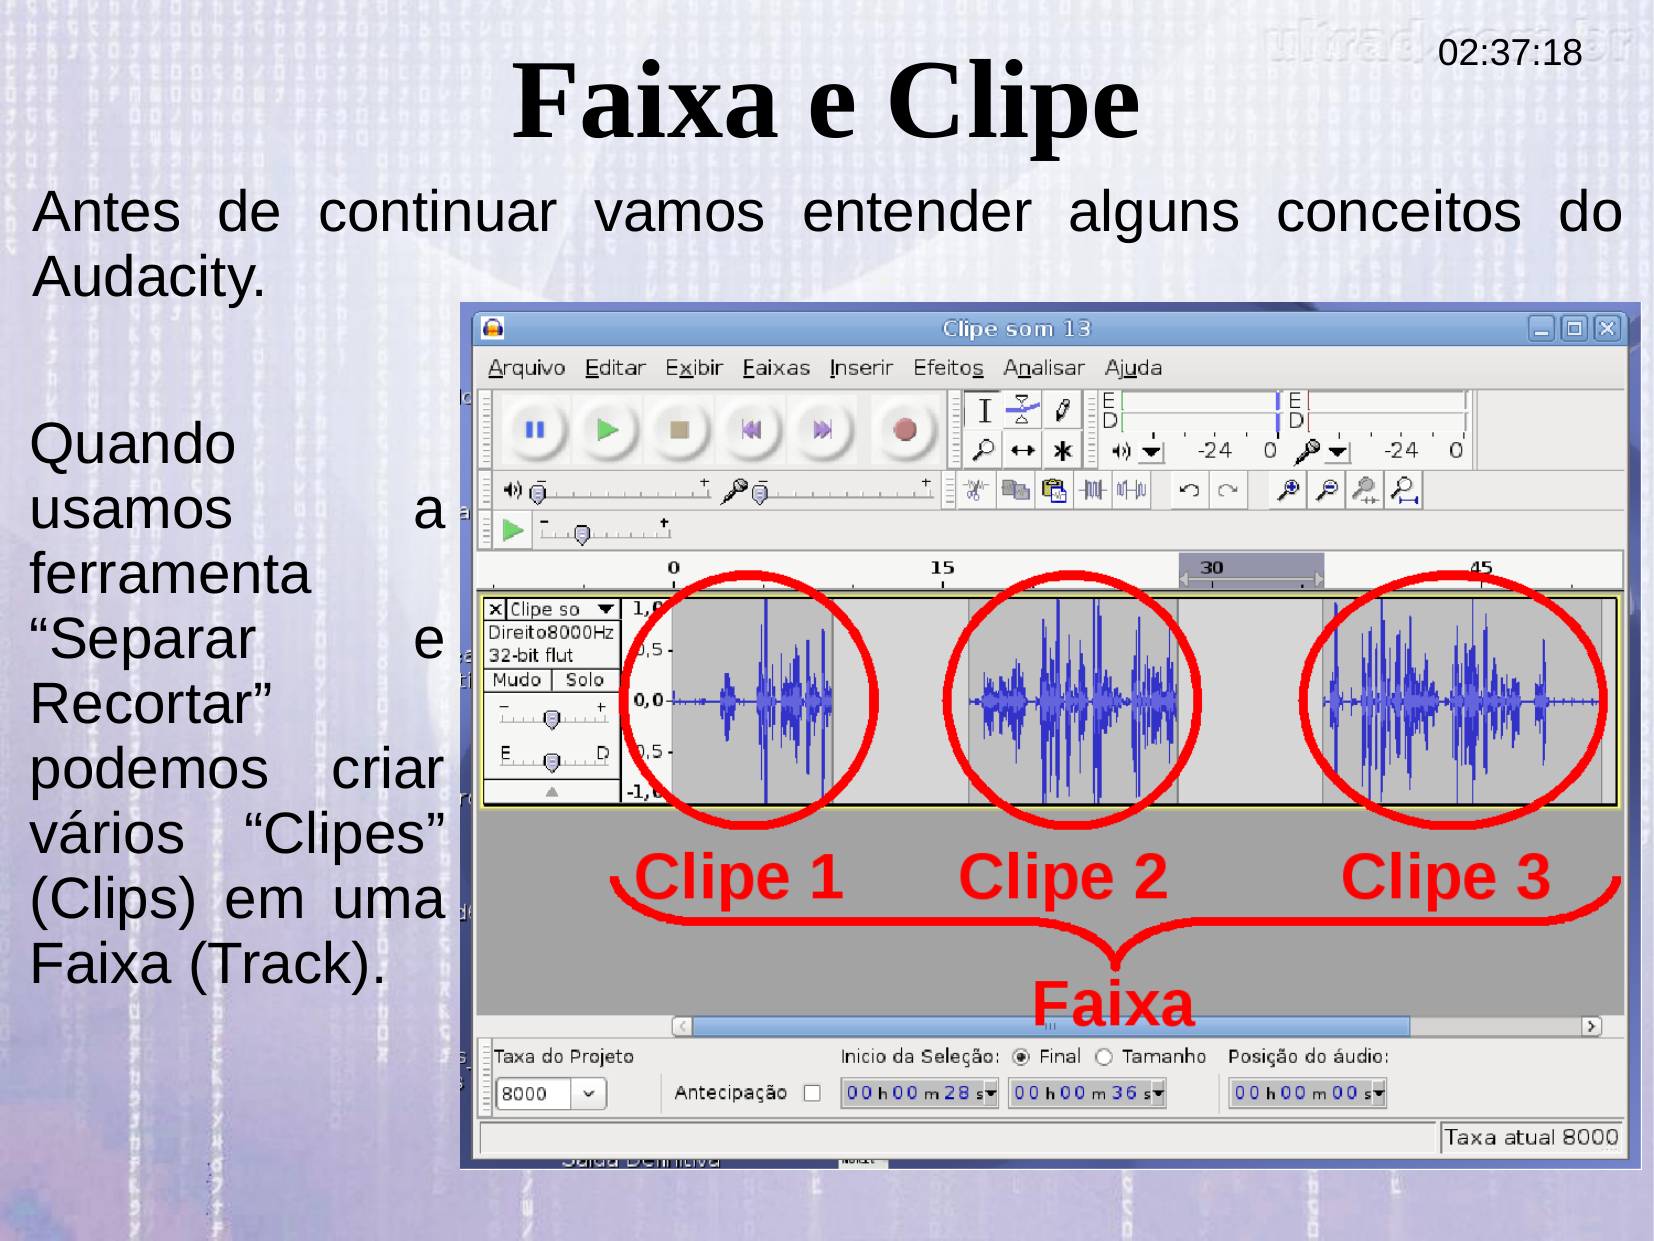

02:22:19
Faixa e Clipe
Antes de continuar vamos entender alguns conceitos do Audacity.
Quando usamos a ferramenta “Separar e Recortar” podemos criar vários “Clipes” (Clips) em uma Faixa (Track).
20